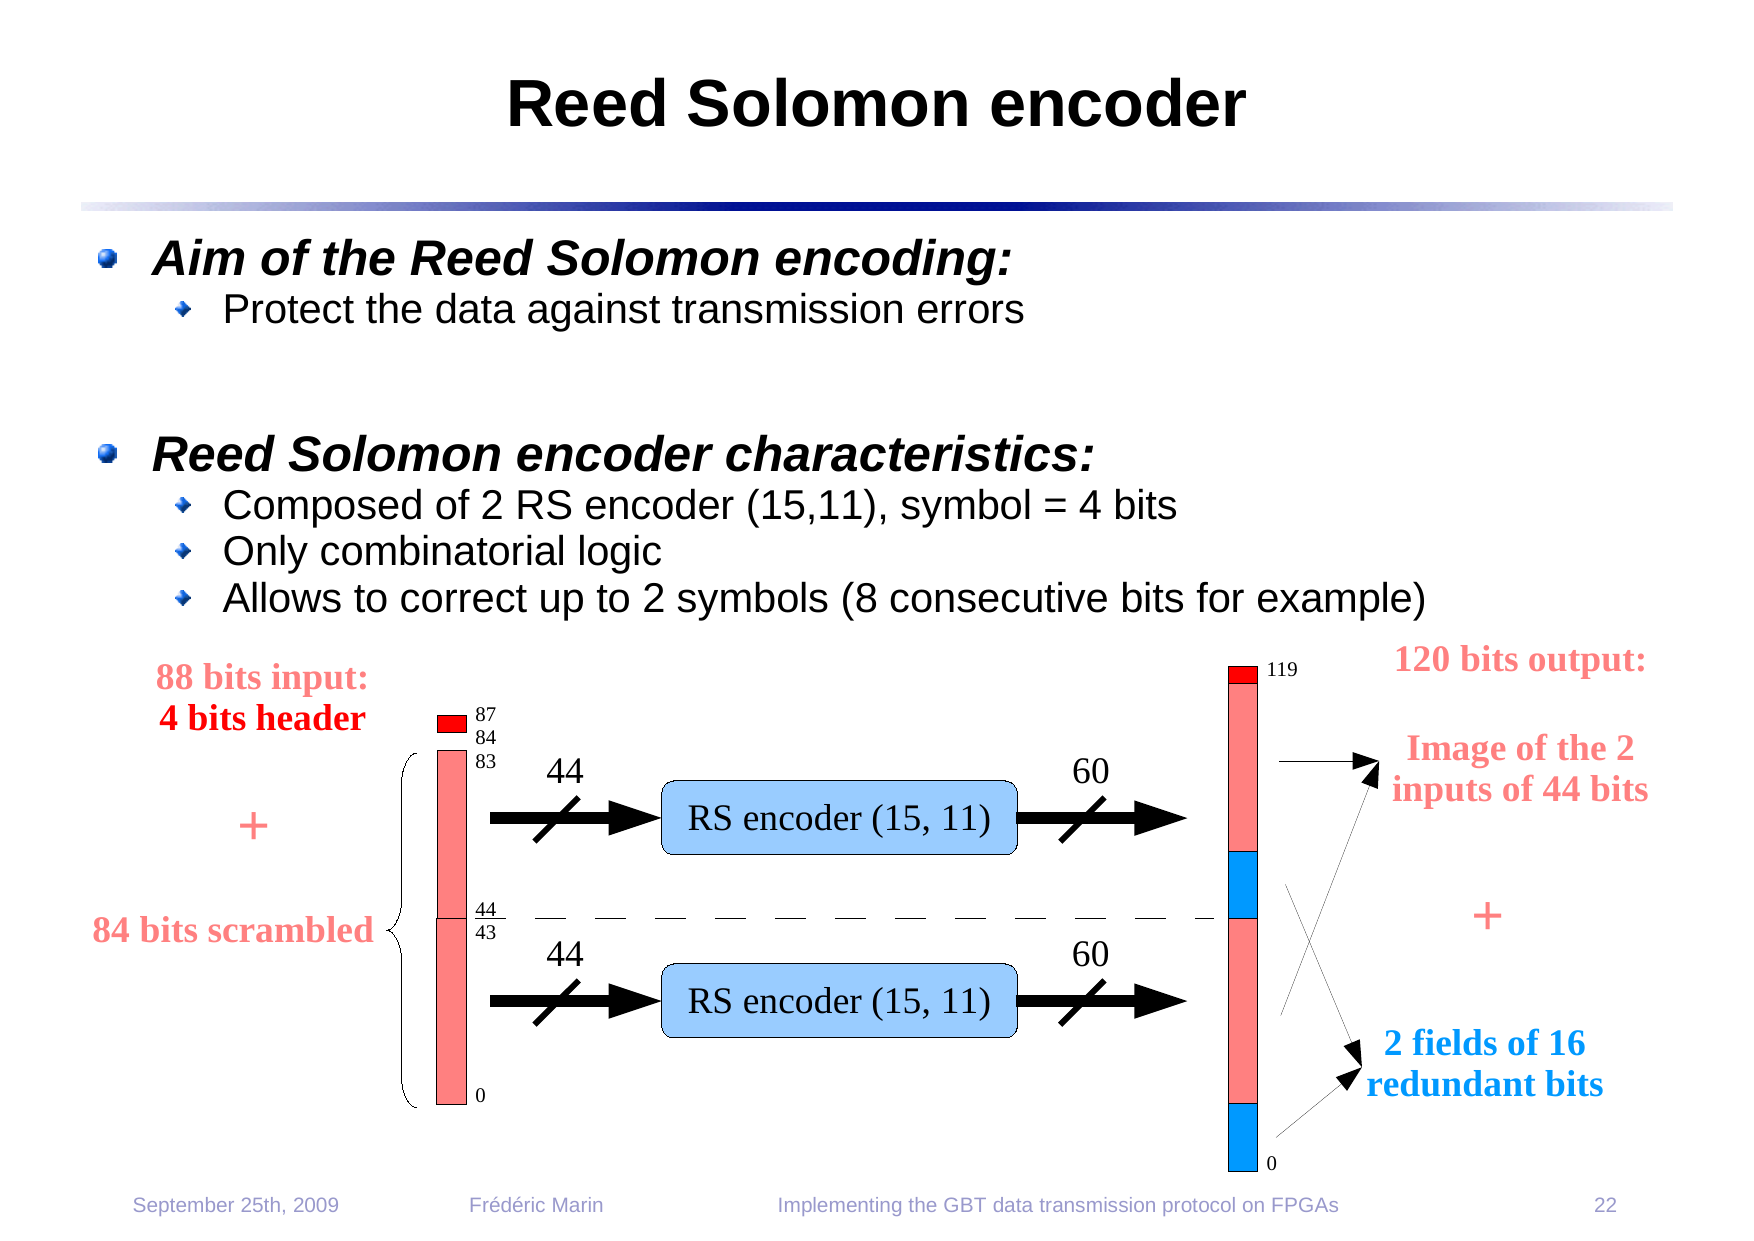

# Reed Solomon encoder
Aim of the Reed Solomon encoding:
Protect the data against transmission errors
Reed Solomon encoder characteristics:
Composed of 2 RS encoder (15,11), symbol = 4 bits
Only combinatorial logic
Allows to correct up to 2 symbols (8 consecutive bits for example)
120 bits output:
88 bits input:
4 bits header
119
87
84
Image of the 2 inputs of 44 bits
83
44
60
RS encoder (15, 11)
+
+
44
84 bits scrambled
43
44
60
RS encoder (15, 11)
2 fields of 16 redundant bits
0
0